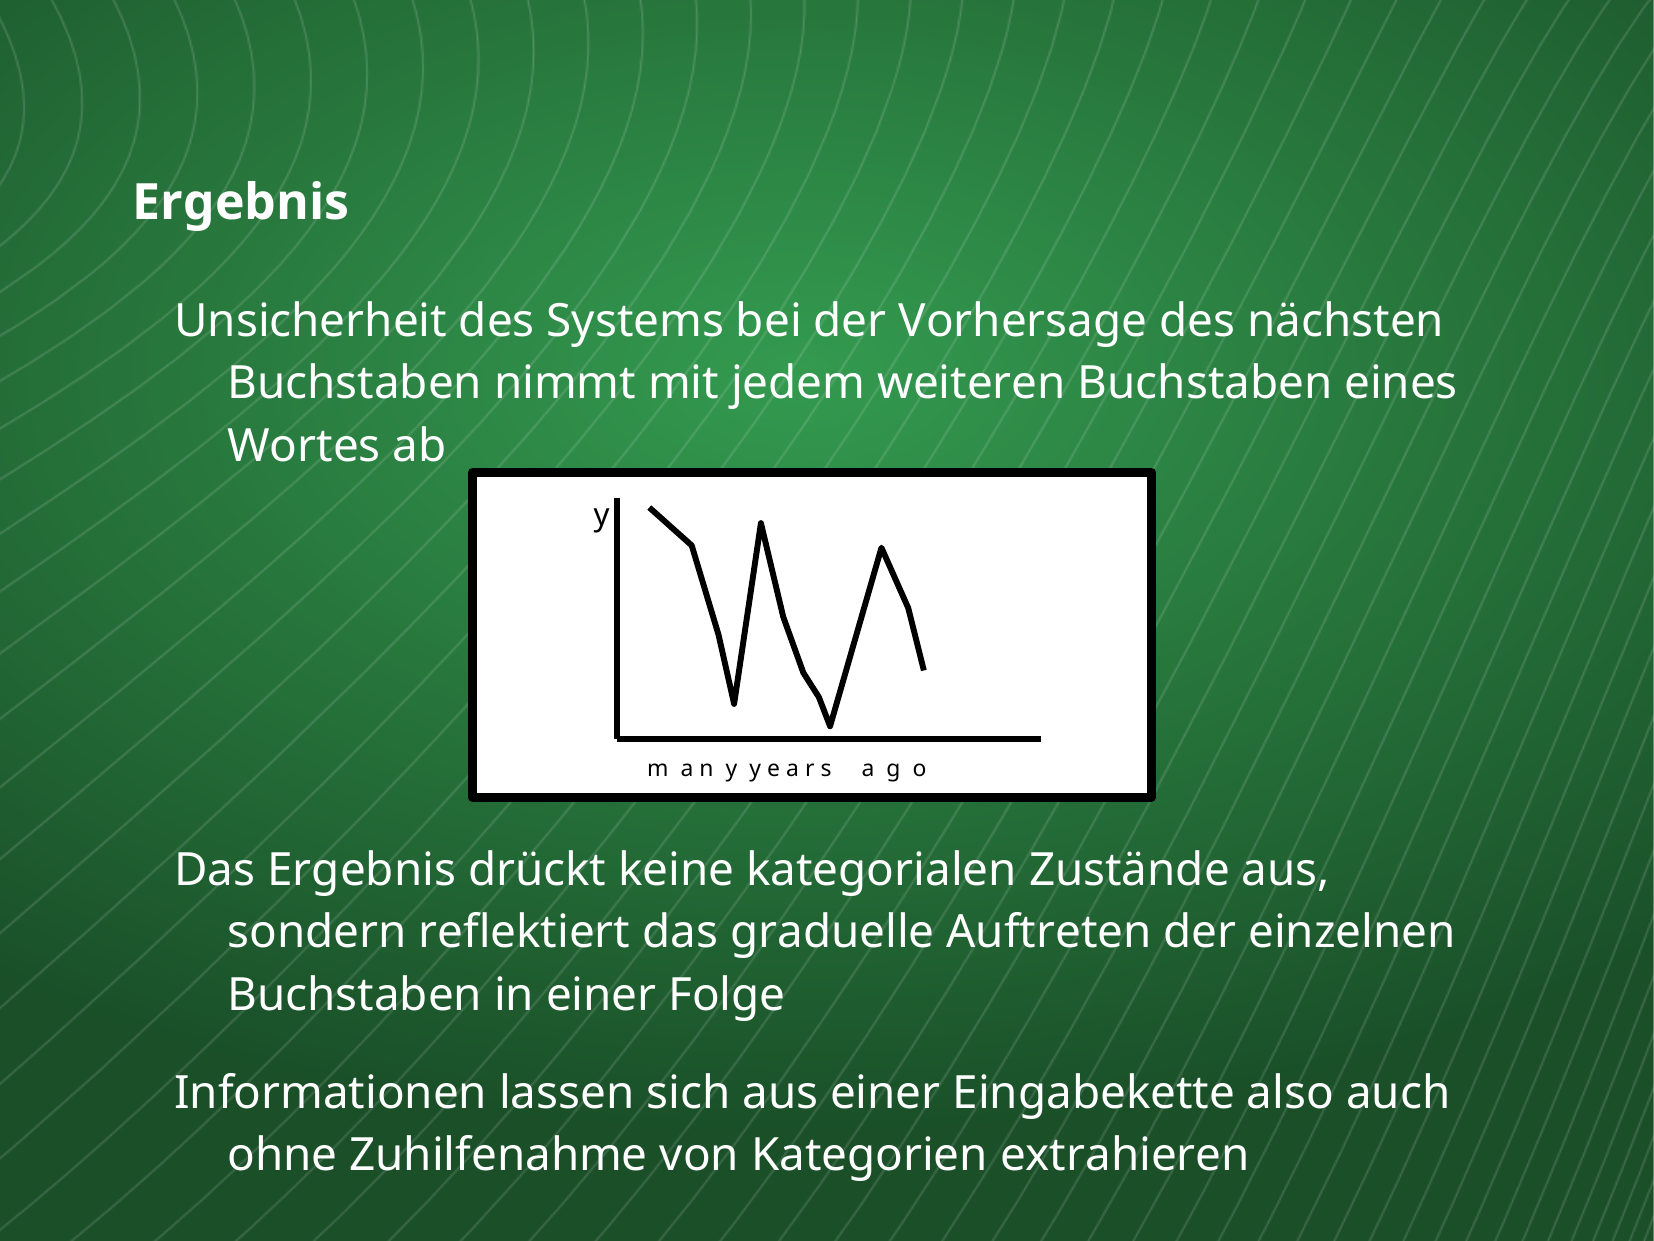

Ergebnis
Unsicherheit des Systems bei der Vorhersage des nächsten Buchstaben nimmt mit jedem weiteren Buchstaben eines Wortes ab
y
x
m a n y y e a r s a g o
Das Ergebnis drückt keine kategorialen Zustände aus, sondern reflektiert das graduelle Auftreten der einzelnen Buchstaben in einer Folge
Informationen lassen sich aus einer Eingabekette also auch ohne Zuhilfenahme von Kategorien extrahieren